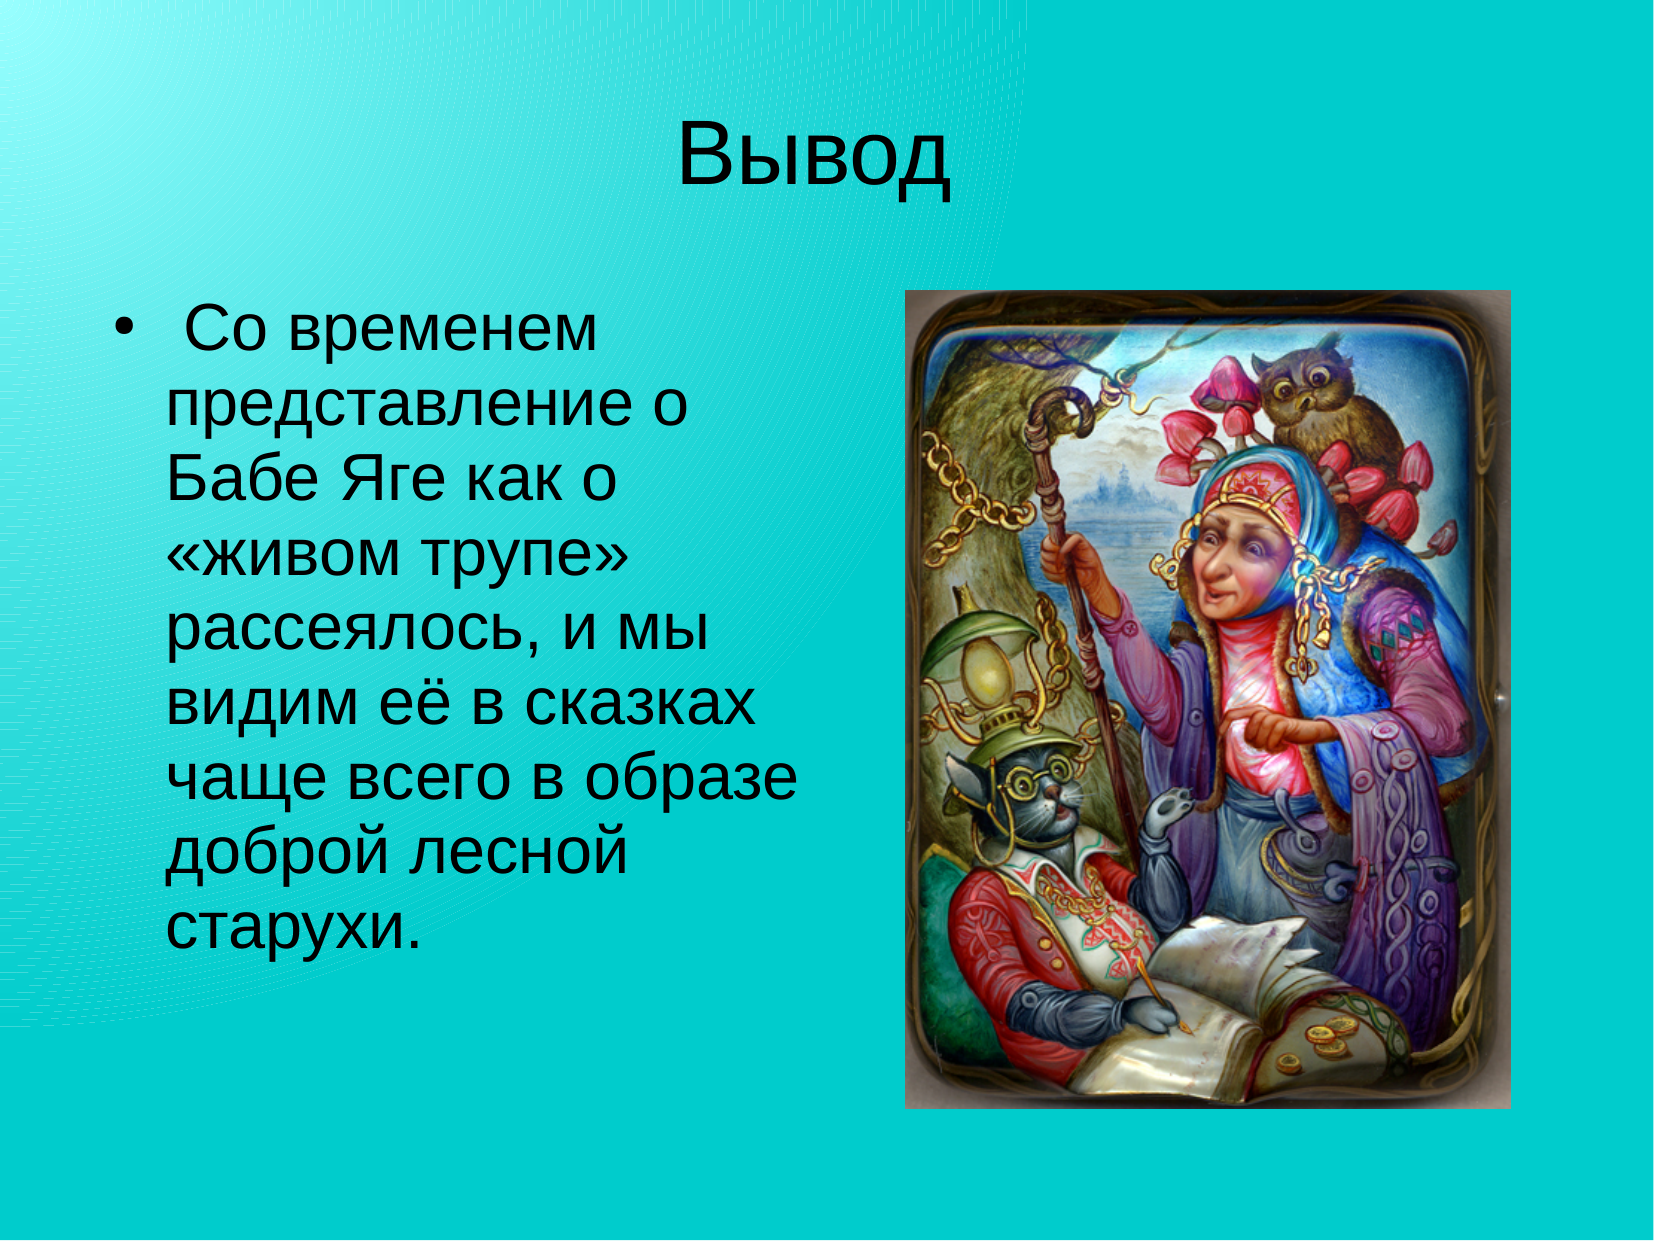

# Вывод
 Со временем представление о Бабе Яге как о «живом трупе» рассеялось, и мы видим её в сказках чаще всего в образе доброй лесной старухи.